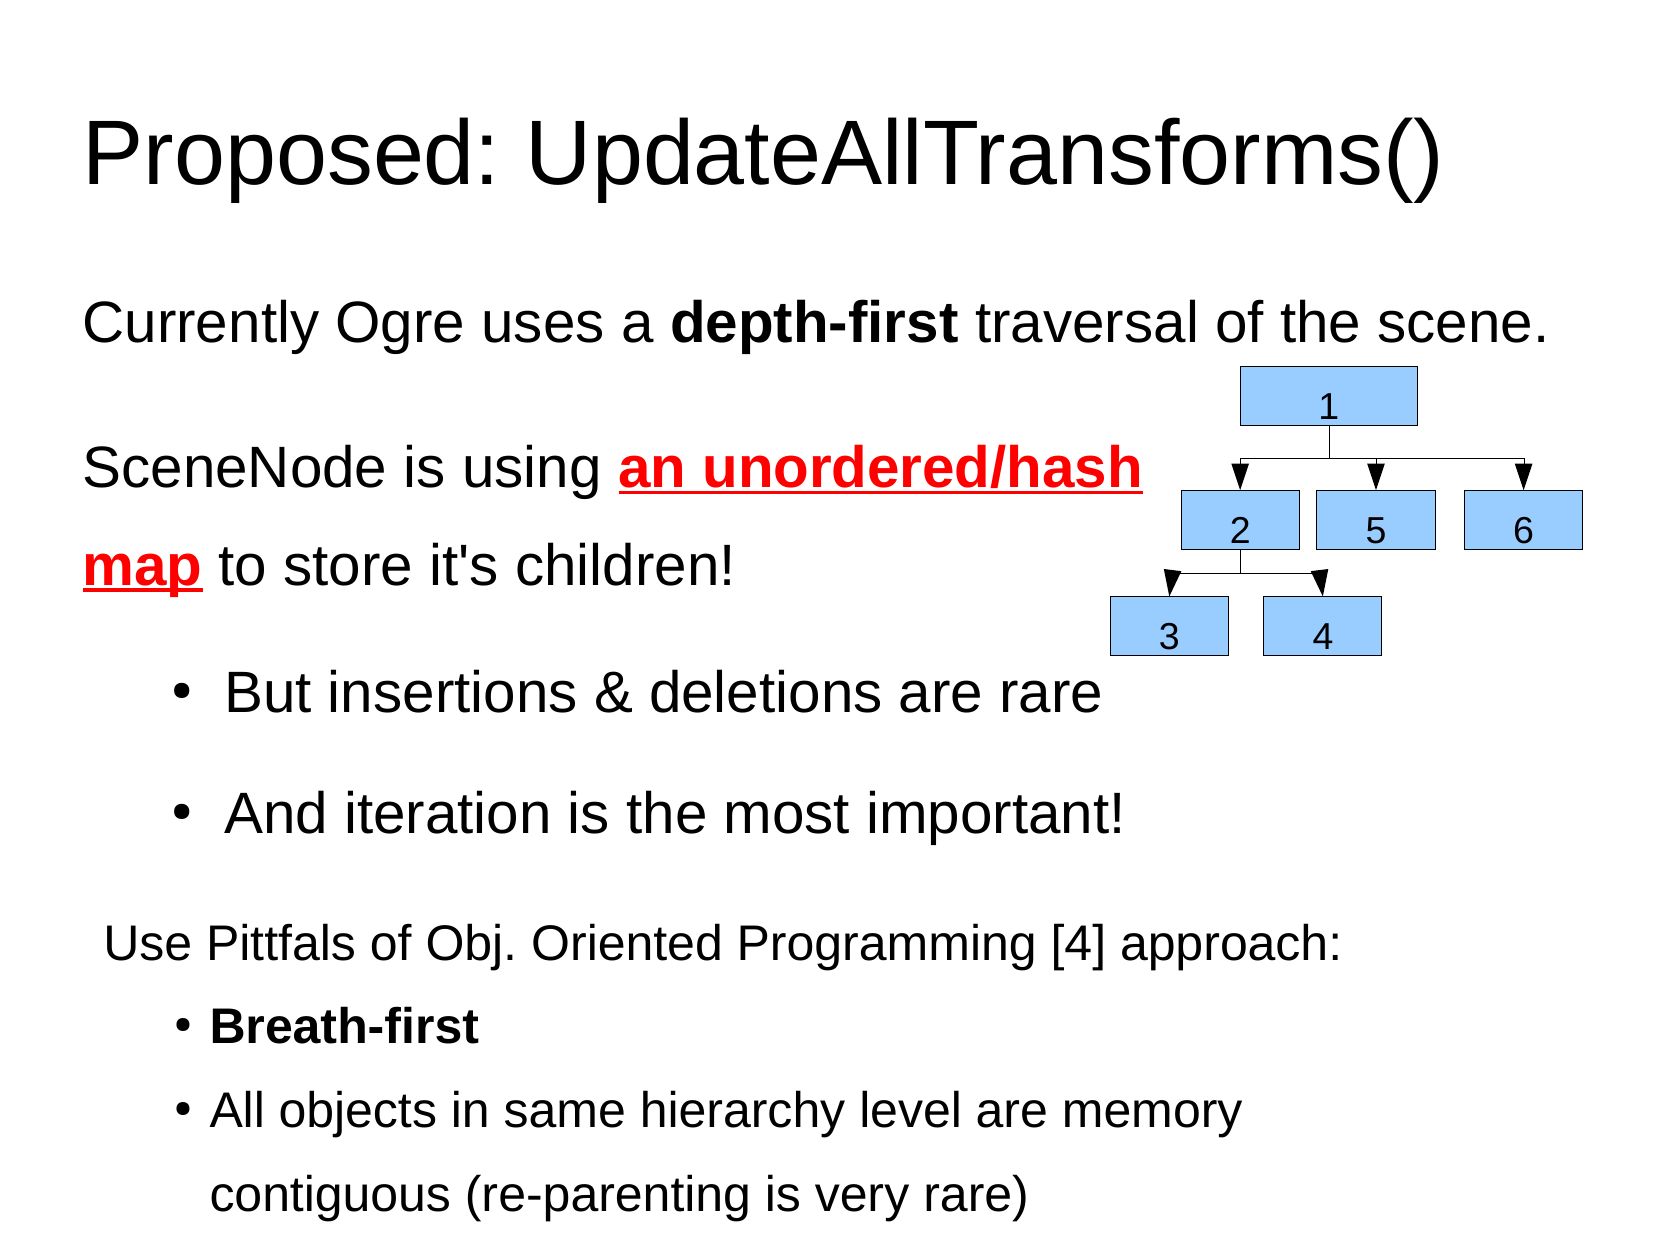

# Proposed: UpdateAllTransforms()
Currently Ogre uses a depth-first traversal of the scene.
1
SceneNode is using an unordered/hash map to store it's children!
But insertions & deletions are rare
And iteration is the most important!
2
5
6
3
4
Use Pittfals of Obj. Oriented Programming [4] approach:
Breath-first
All objects in same hierarchy level are memory contiguous (re-parenting is very rare)